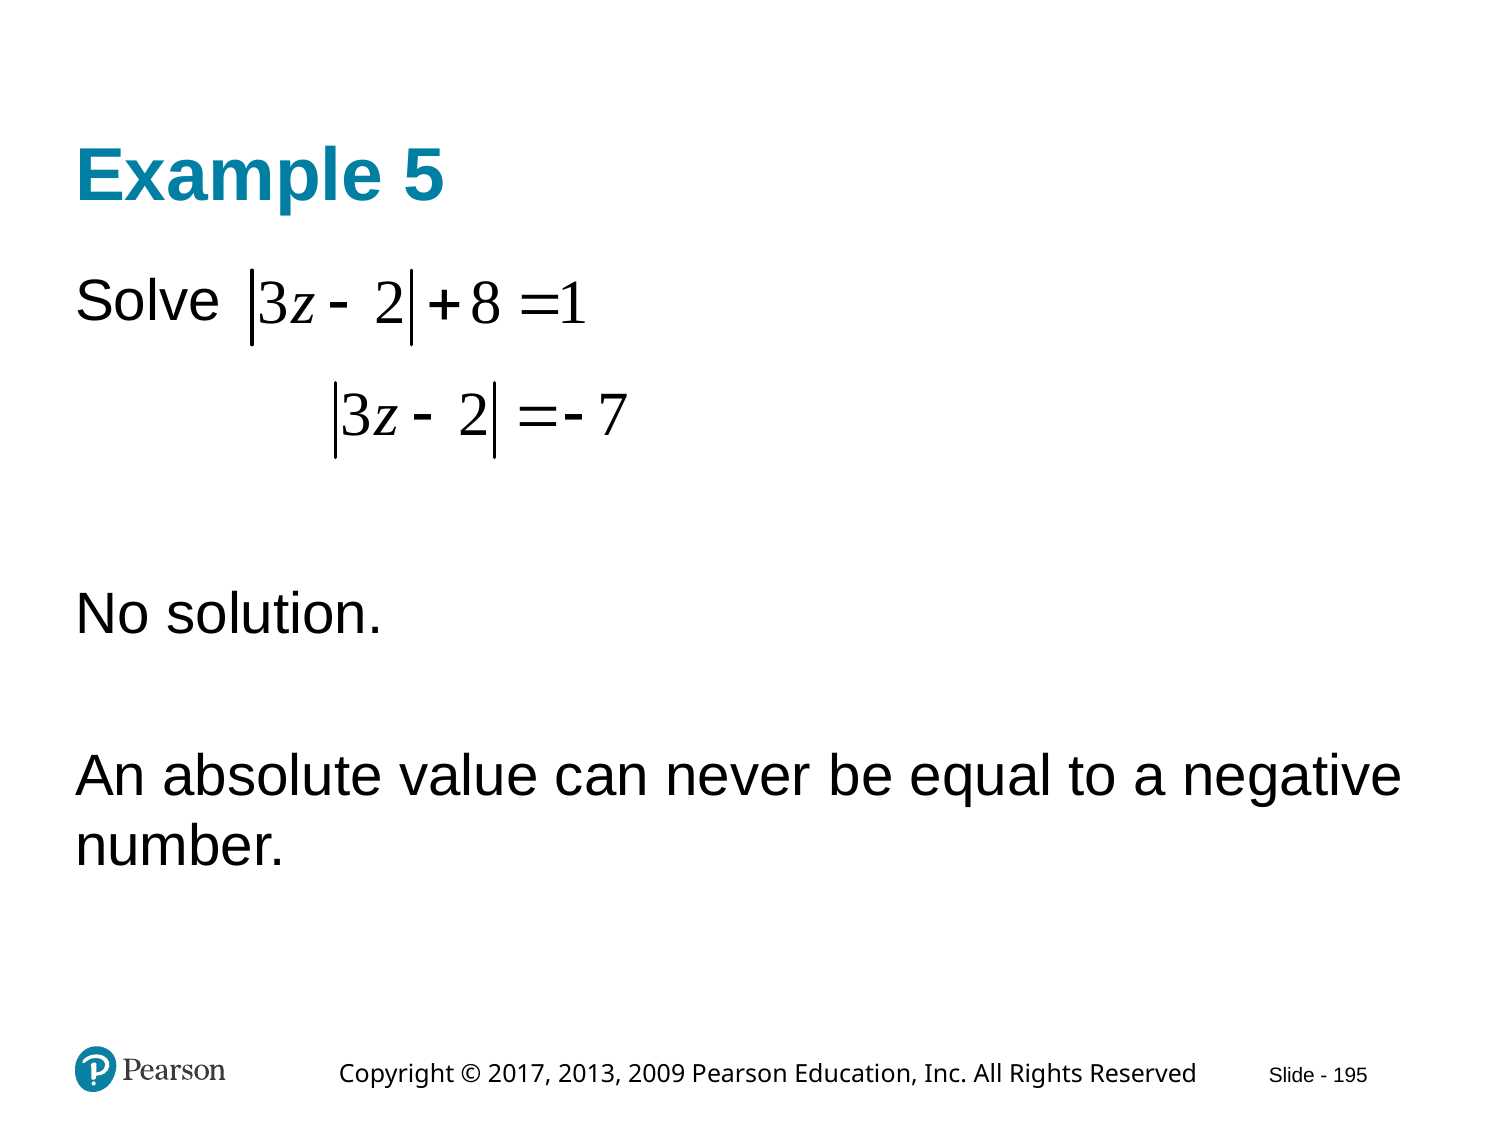

# Example 5
Solve
No solution.
An absolute value can never be equal to a negative number.